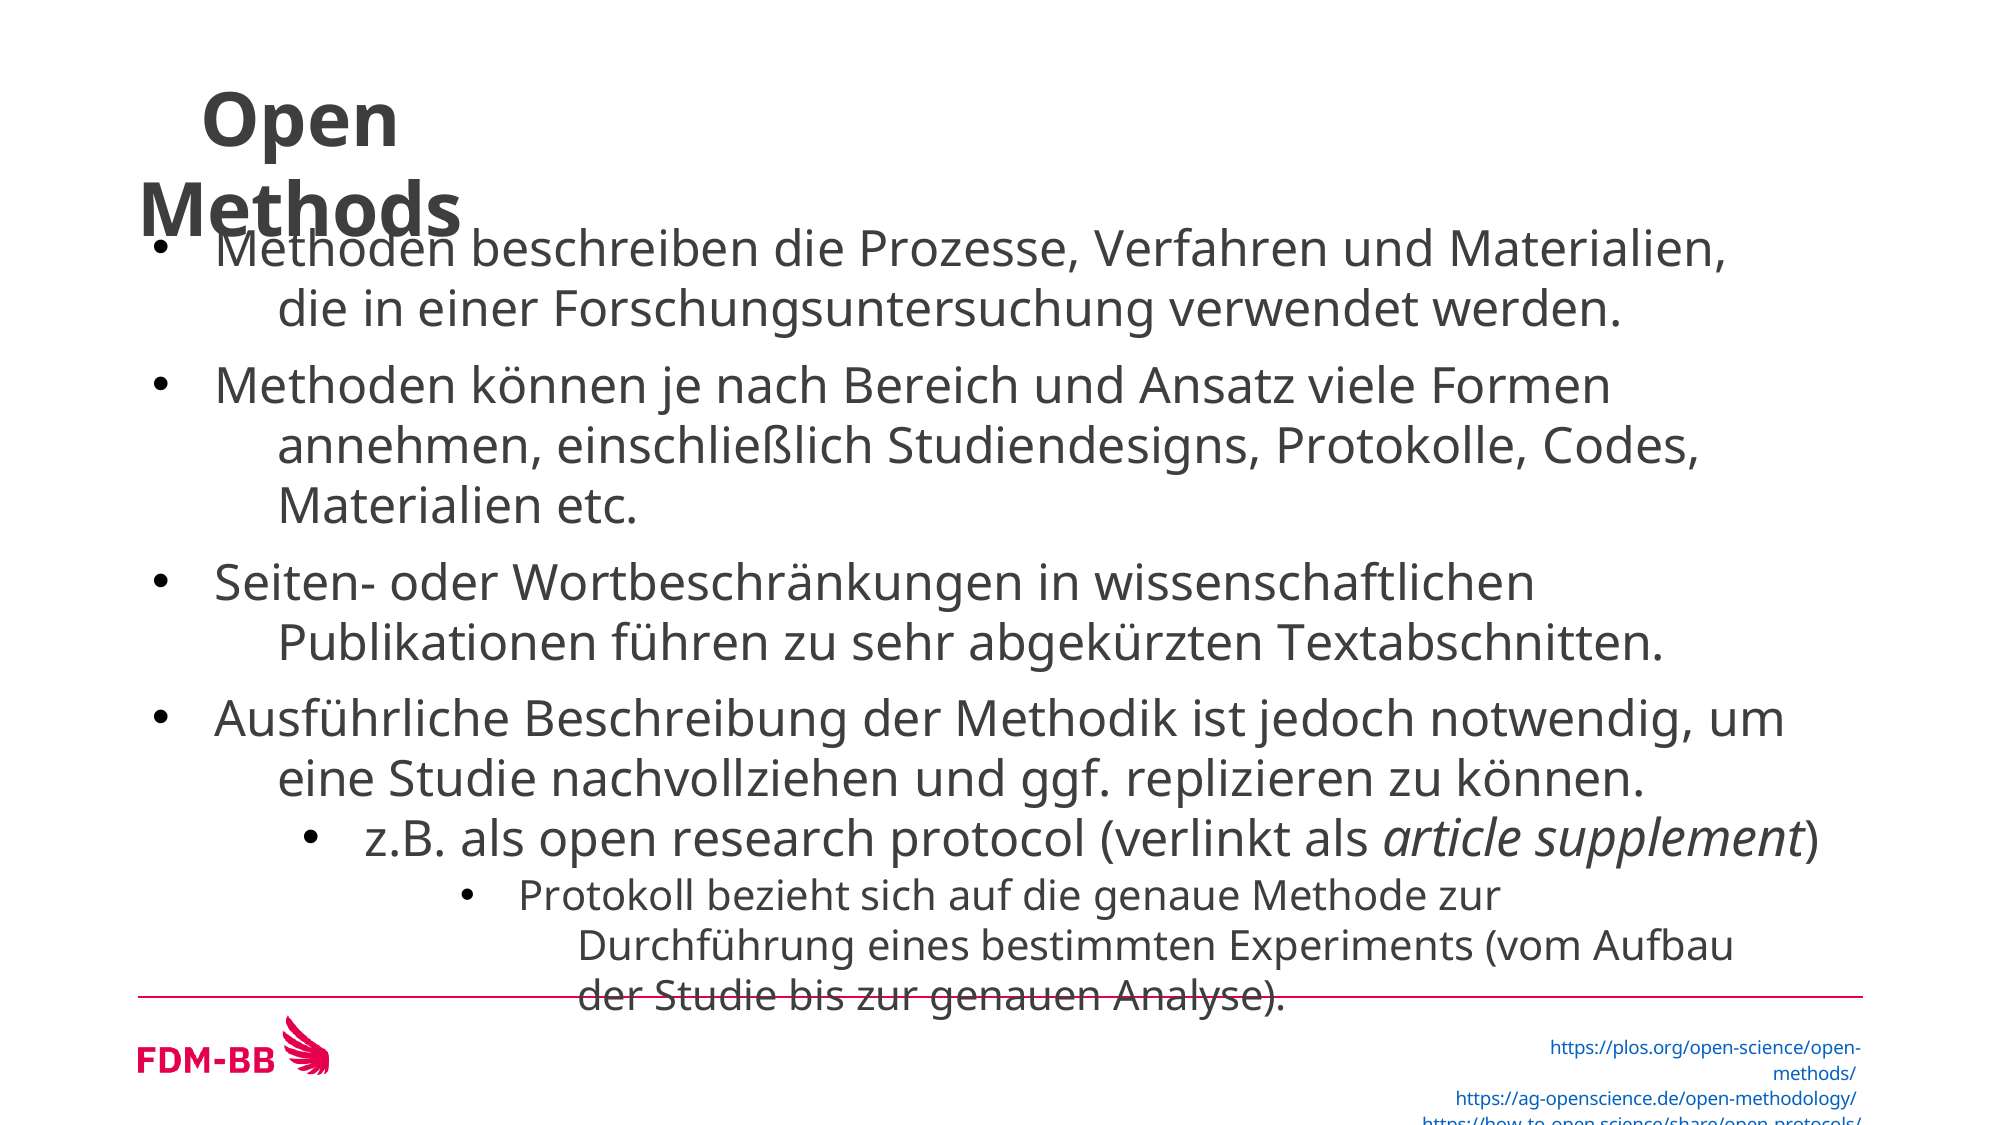

# Open Methods
Methoden beschreiben die Prozesse, Verfahren und Materialien, die in einer Forschungsuntersuchung verwendet werden.
Methoden können je nach Bereich und Ansatz viele Formen annehmen, einschließlich Studiendesigns, Protokolle, Codes, Materialien etc.
Seiten- oder Wortbeschränkungen in wissenschaftlichen Publikationen führen zu sehr abgekürzten Textabschnitten.
Ausführliche Beschreibung der Methodik ist jedoch notwendig, um eine Studie nachvollziehen und ggf. replizieren zu können.
z.B. als open research protocol (verlinkt als article supplement)
Protokoll bezieht sich auf die genaue Methode zur Durchführung eines bestimmten Experiments (vom Aufbau der Studie bis zur genauen Analyse).
https://plos.org/open-science/open-methods/ https://ag-openscience.de/open-methodology/ https://how-to-open.science/share/open-protocols/
87